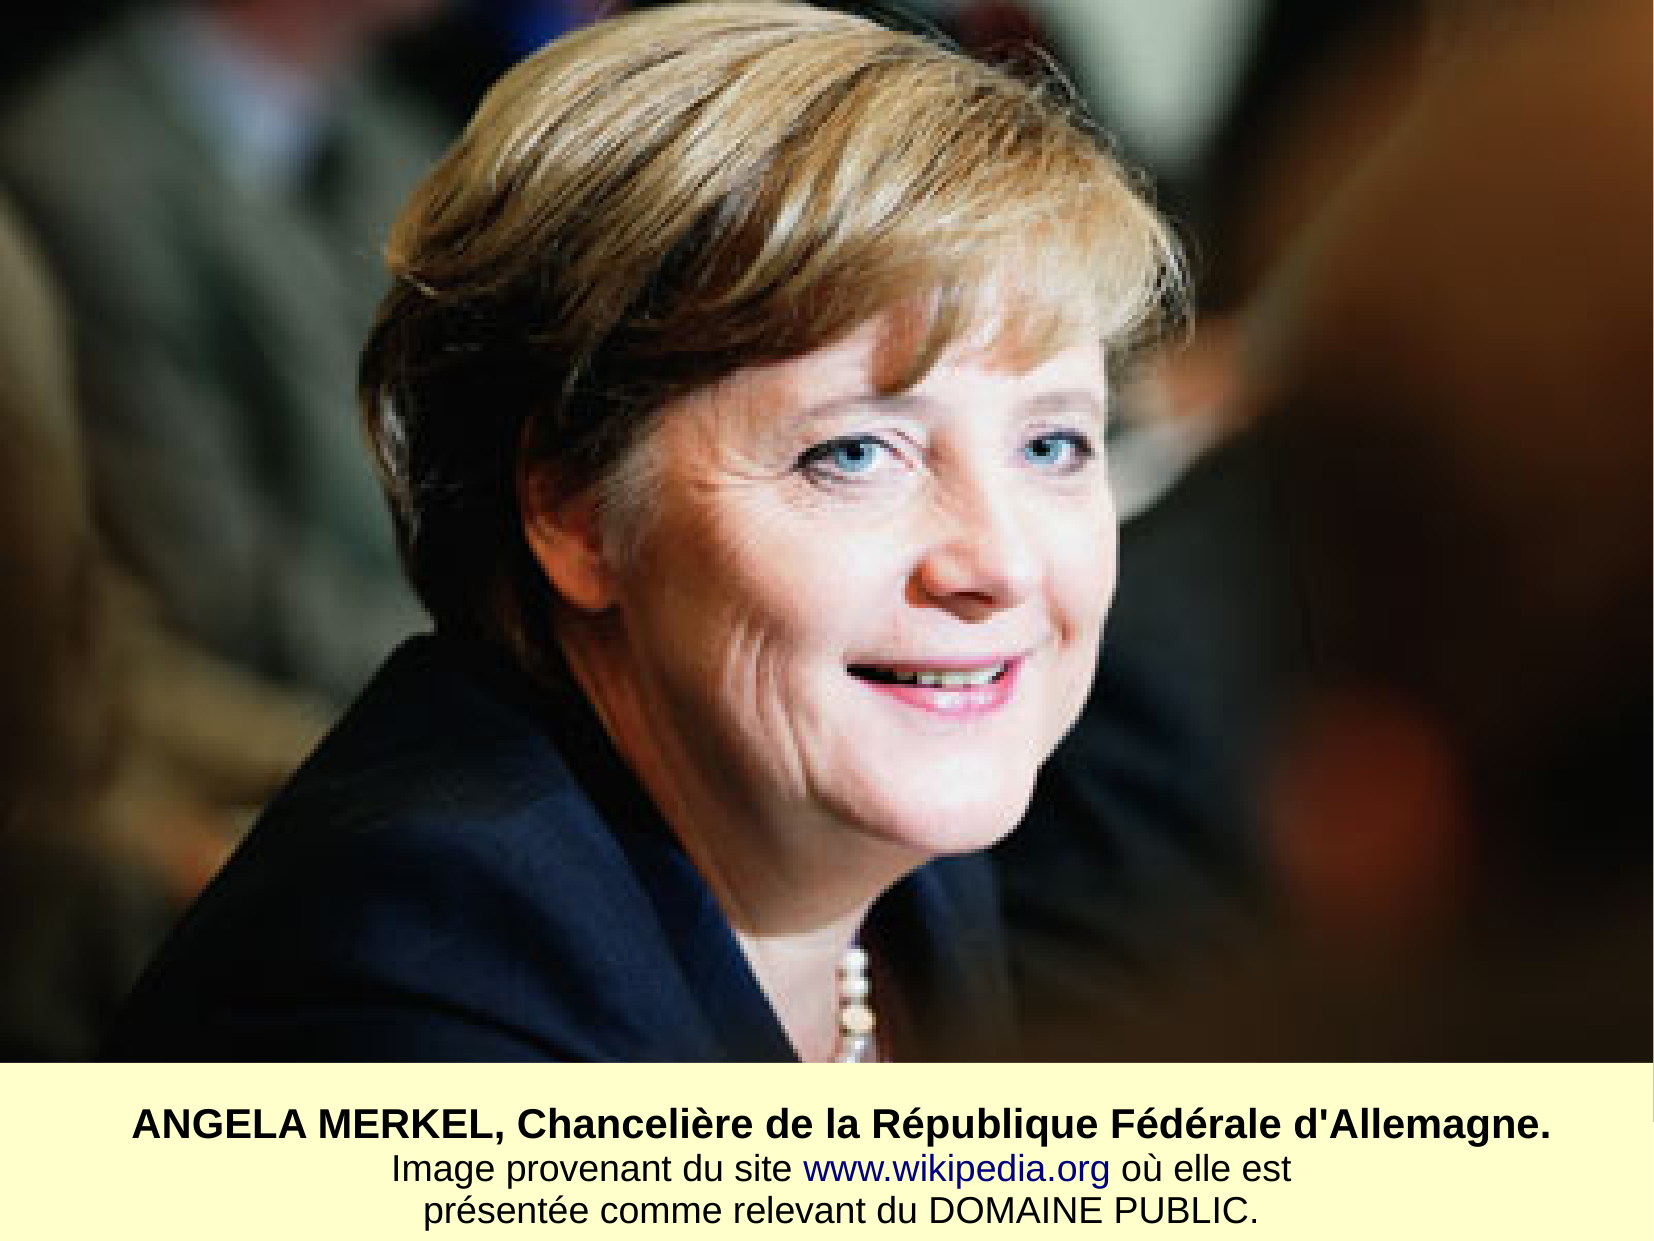

# Attention !
Une exception est faite au niveau du droit à l'image pour les personnalités publiques
photographiées dans le cadre
de l'exercice de leurs fonctions
(et non dans le cadre de leur vie privée).
MAIS la photographie appartient à SON auteur... Veillez donc à défaut de ne pas violer le droit à l'image, à ne pas violer les droits d'auteur ou de paternité de l'image en question ...
ANGELA MERKEL, Chancelière de la République Fédérale d'Allemagne.
 Image provenant du site www.wikipedia.org où elle est
présentée comme relevant du DOMAINE PUBLIC.